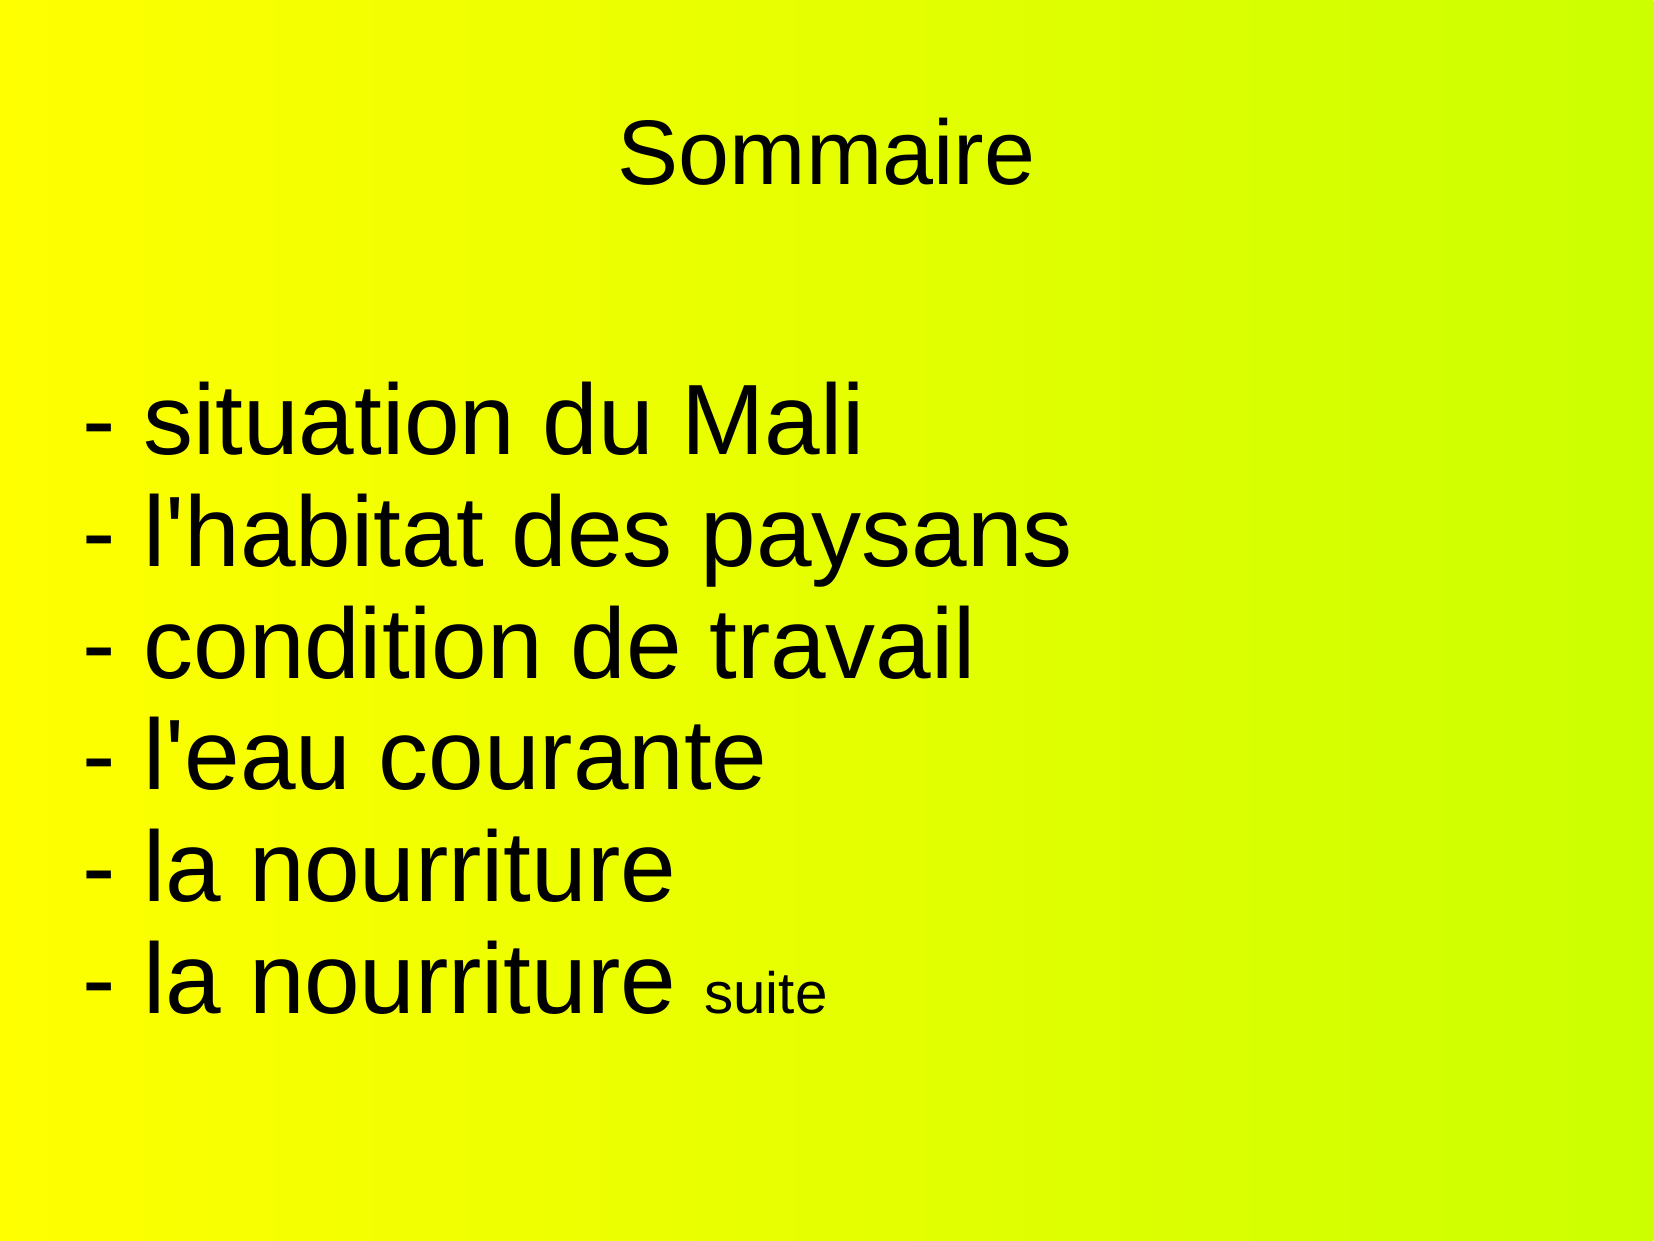

# Sommaire
- situation du Mali
- l'habitat des paysans
- condition de travail
- l'eau courante
- la nourriture
- la nourriture suite